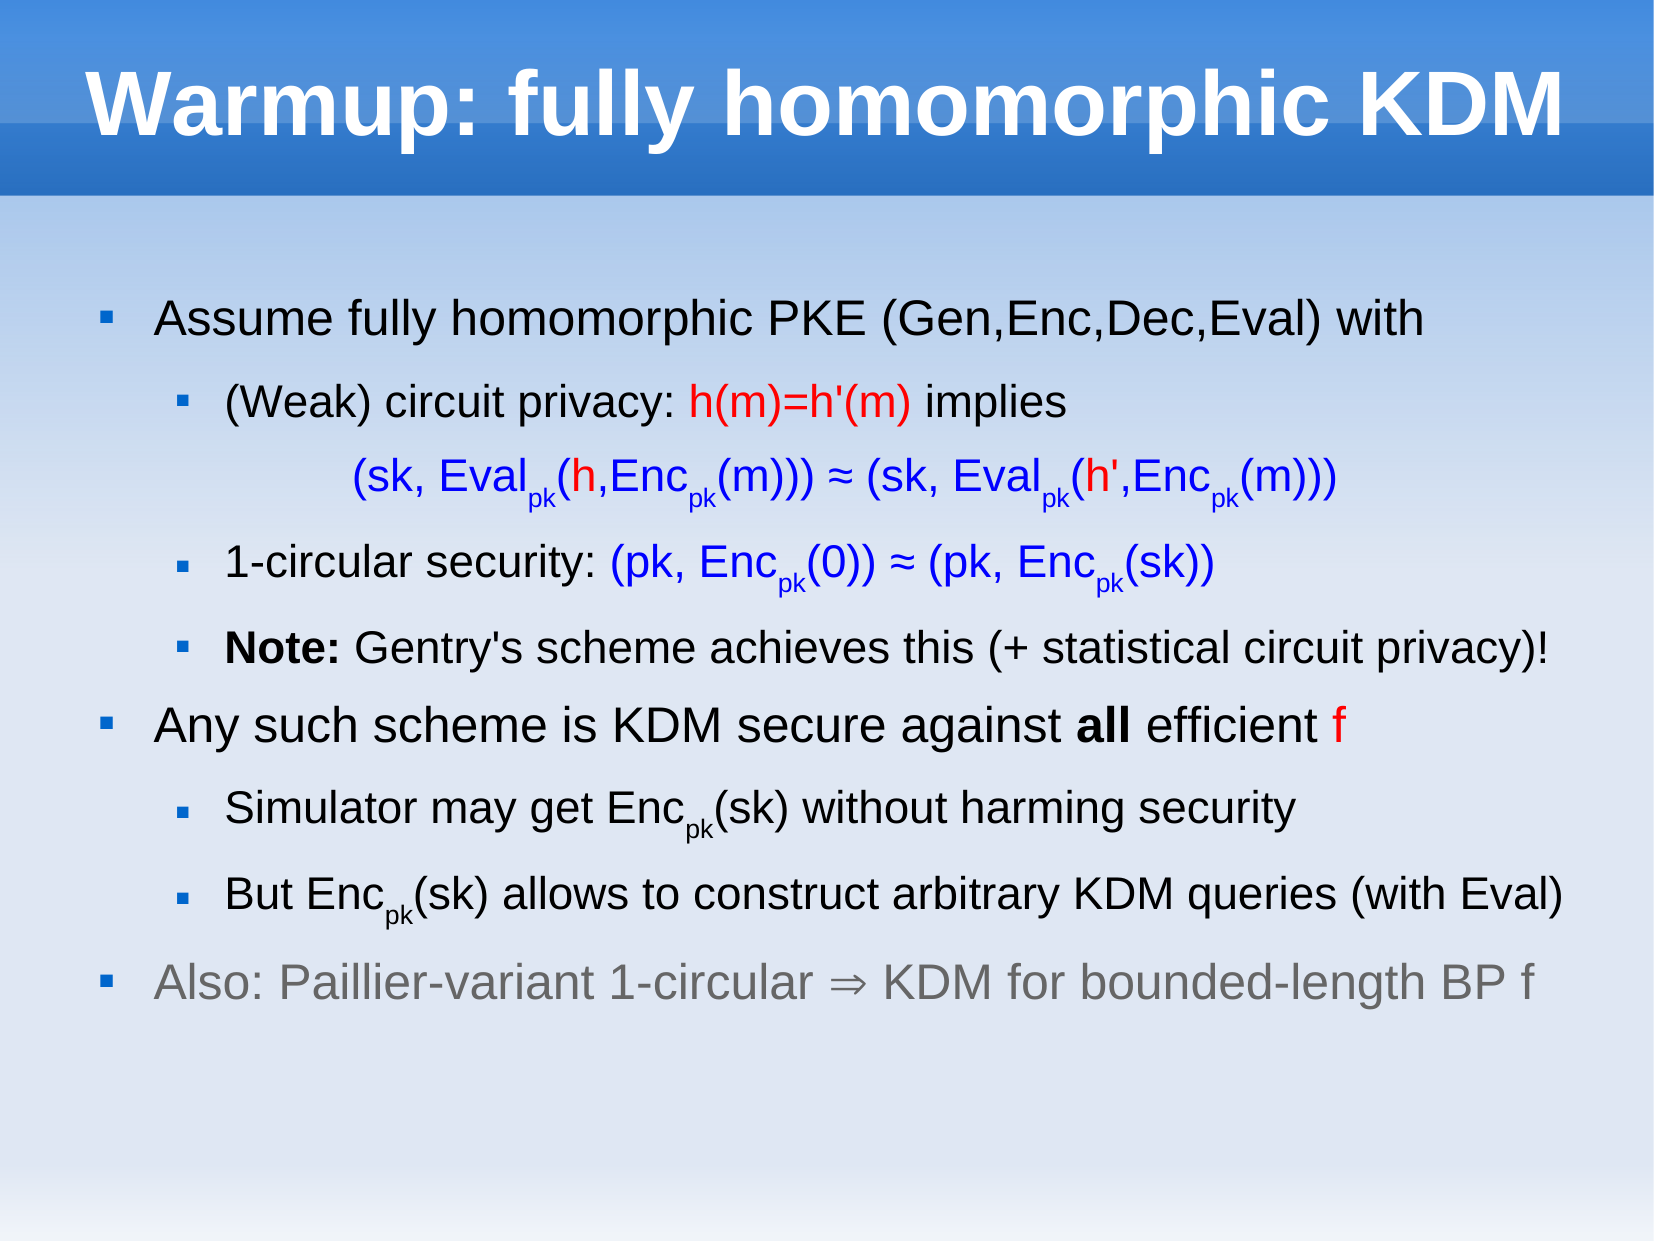

# Warmup: fully homomorphic KDM
Assume fully homomorphic PKE (Gen,Enc,Dec,Eval) with
(Weak) circuit privacy: h(m)=h'(m) implies
 (sk, Evalpk(h,Encpk(m))) ≈ (sk, Evalpk(h',Encpk(m)))
1-circular security: (pk, Encpk(0)) ≈ (pk, Encpk(sk))
Note: Gentry's scheme achieves this (+ statistical circuit privacy)!
Any such scheme is KDM secure against all efficient f
Simulator may get Encpk(sk) without harming security
But Encpk(sk) allows to construct arbitrary KDM queries (with Eval)
Also: Paillier-variant 1-circular Þ KDM for bounded-length BP f